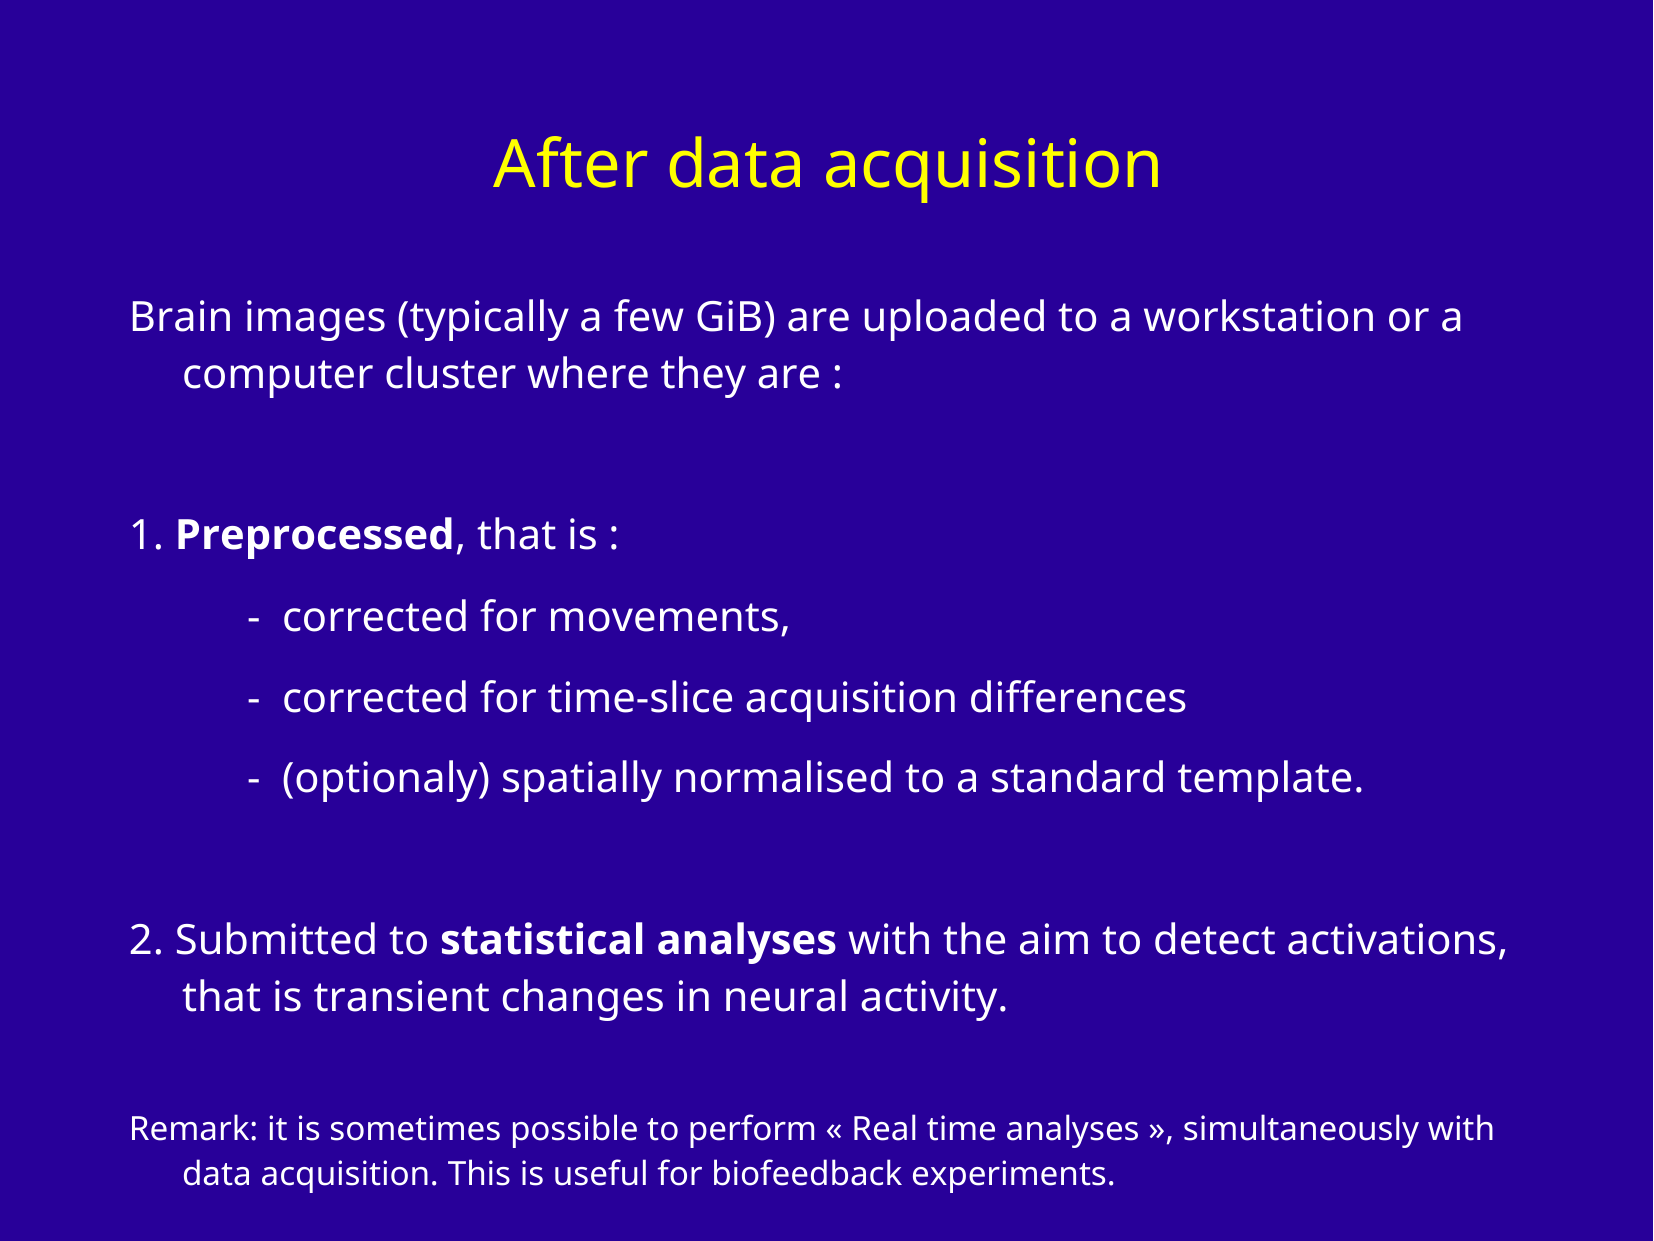

# After data acquisition
Brain images (typically a few GiB) are uploaded to a workstation or a computer cluster where they are :
1. Preprocessed, that is :
 -  corrected for movements,
 - corrected for time-slice acquisition differences
 - (optionaly) spatially normalised to a standard template.
2. Submitted to statistical analyses with the aim to detect activations, that is transient changes in neural activity.
Remark: it is sometimes possible to perform « Real time analyses », simultaneously with data acquisition. This is useful for biofeedback experiments.